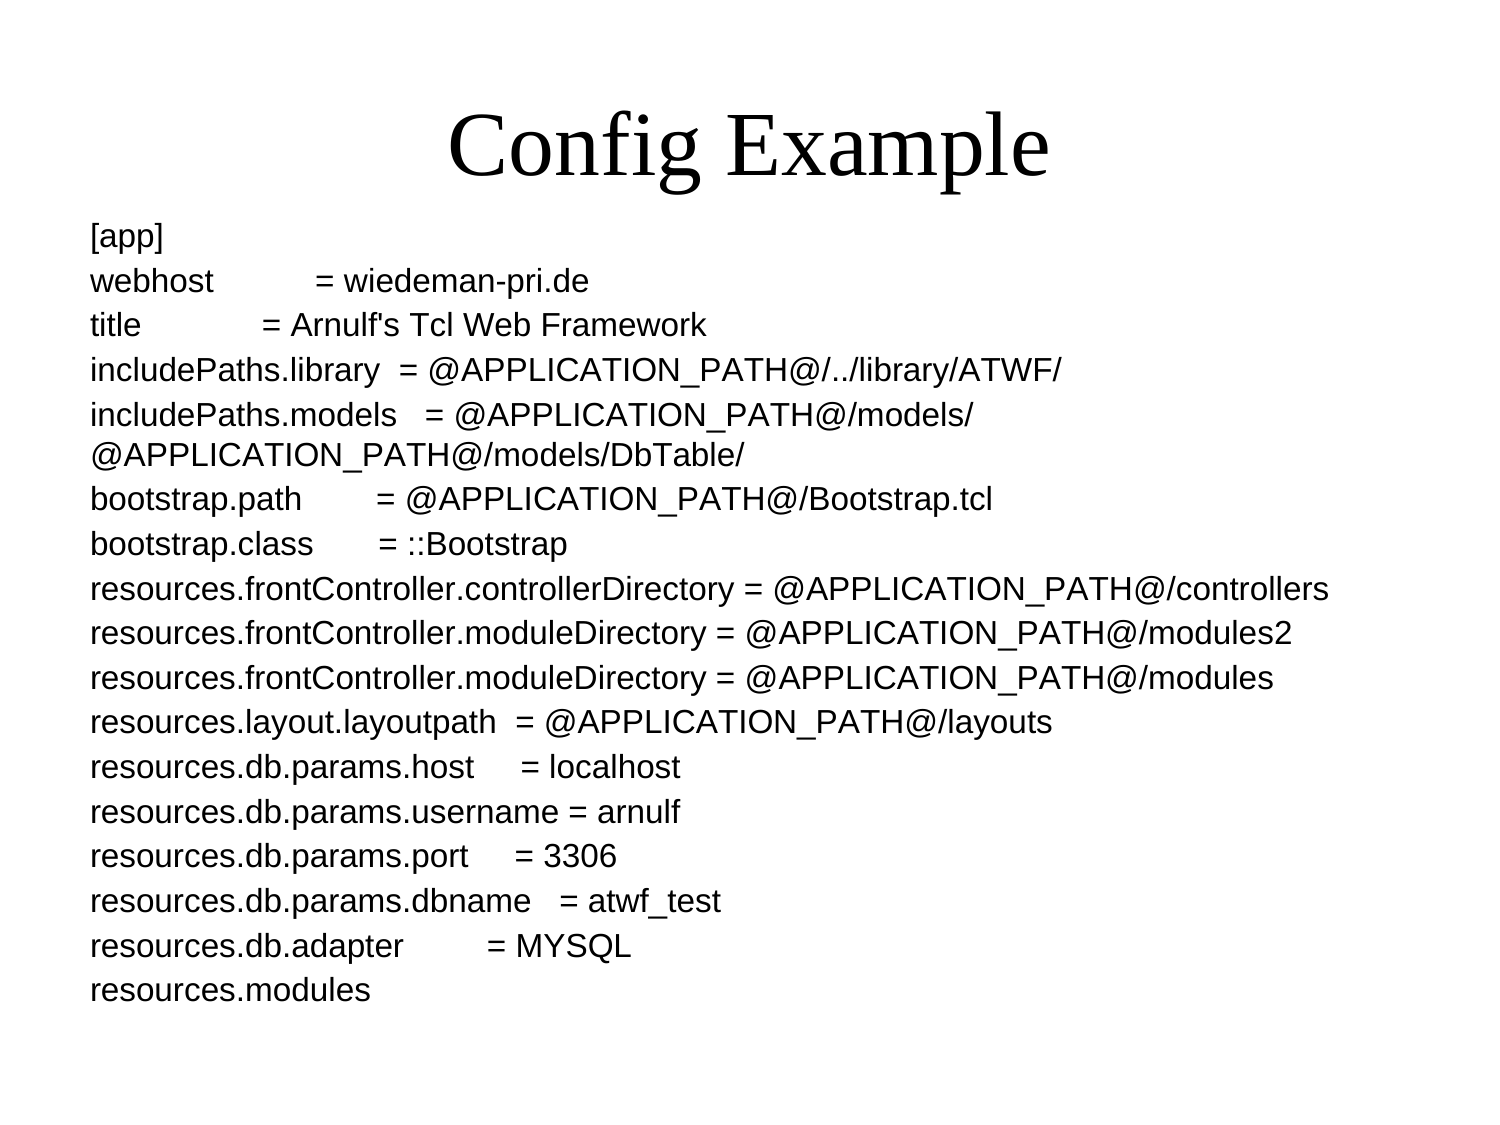

Config Example‏
[app]
webhost = wiedeman-pri.de
title = Arnulf's Tcl Web Framework
includePaths.library = @APPLICATION_PATH@/../library/ATWF/
includePaths.models = @APPLICATION_PATH@/models/ @APPLICATION_PATH@/models/DbTable/
bootstrap.path = @APPLICATION_PATH@/Bootstrap.tcl
bootstrap.class = ::Bootstrap
resources.frontController.controllerDirectory = @APPLICATION_PATH@/controllers
resources.frontController.moduleDirectory = @APPLICATION_PATH@/modules2
resources.frontController.moduleDirectory = @APPLICATION_PATH@/modules
resources.layout.layoutpath = @APPLICATION_PATH@/layouts
resources.db.params.host = localhost
resources.db.params.username = arnulf
resources.db.params.port = 3306
resources.db.params.dbname = atwf_test
resources.db.adapter = MYSQL
resources.modules